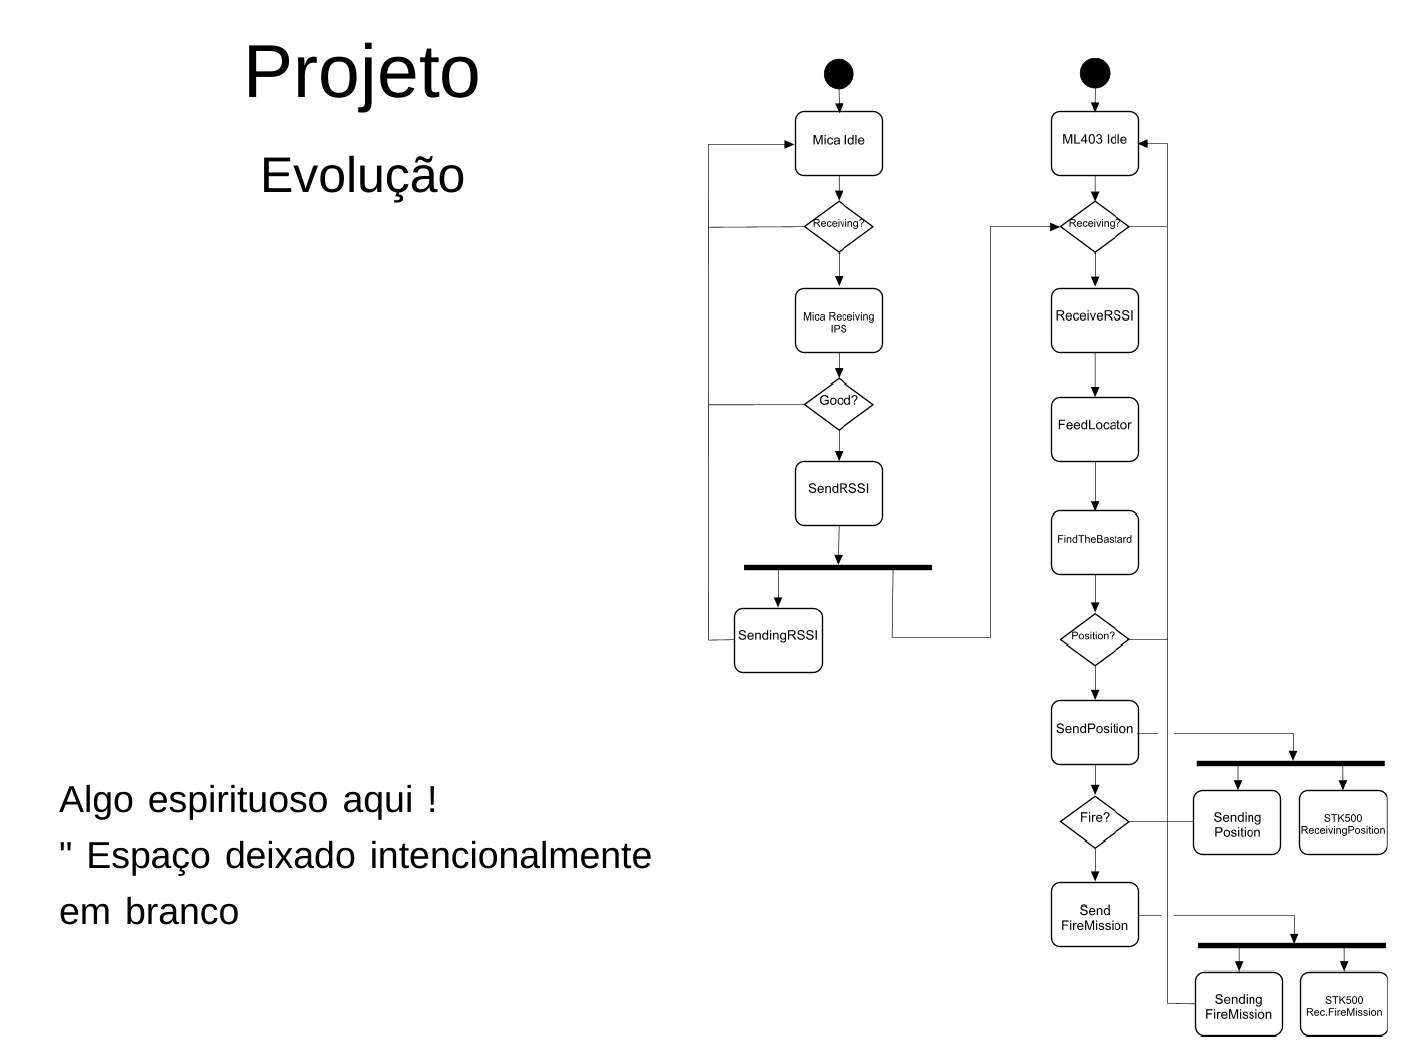

Projeto
Evolução
Algo espirituoso aqui !
" Espaço deixado intencionalmente em branco